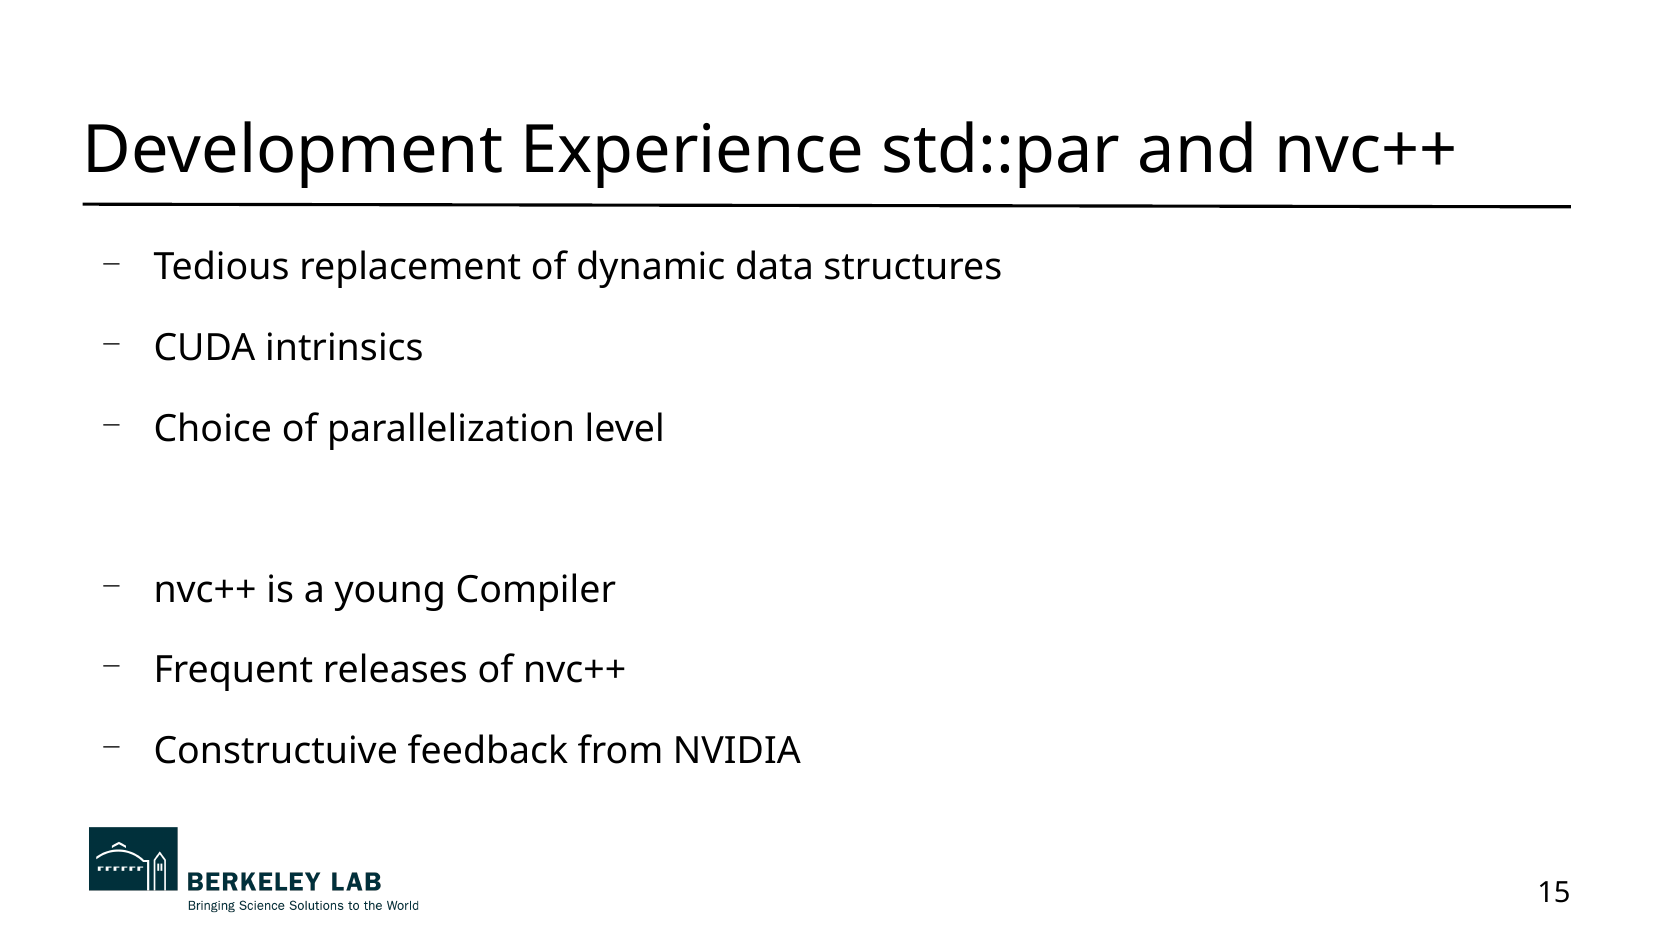

# Development Experience std::par and nvc++
Tedious replacement of dynamic data structures
CUDA intrinsics
Choice of parallelization level
nvc++ is a young Compiler
Frequent releases of nvc++
Constructuive feedback from NVIDIA
15